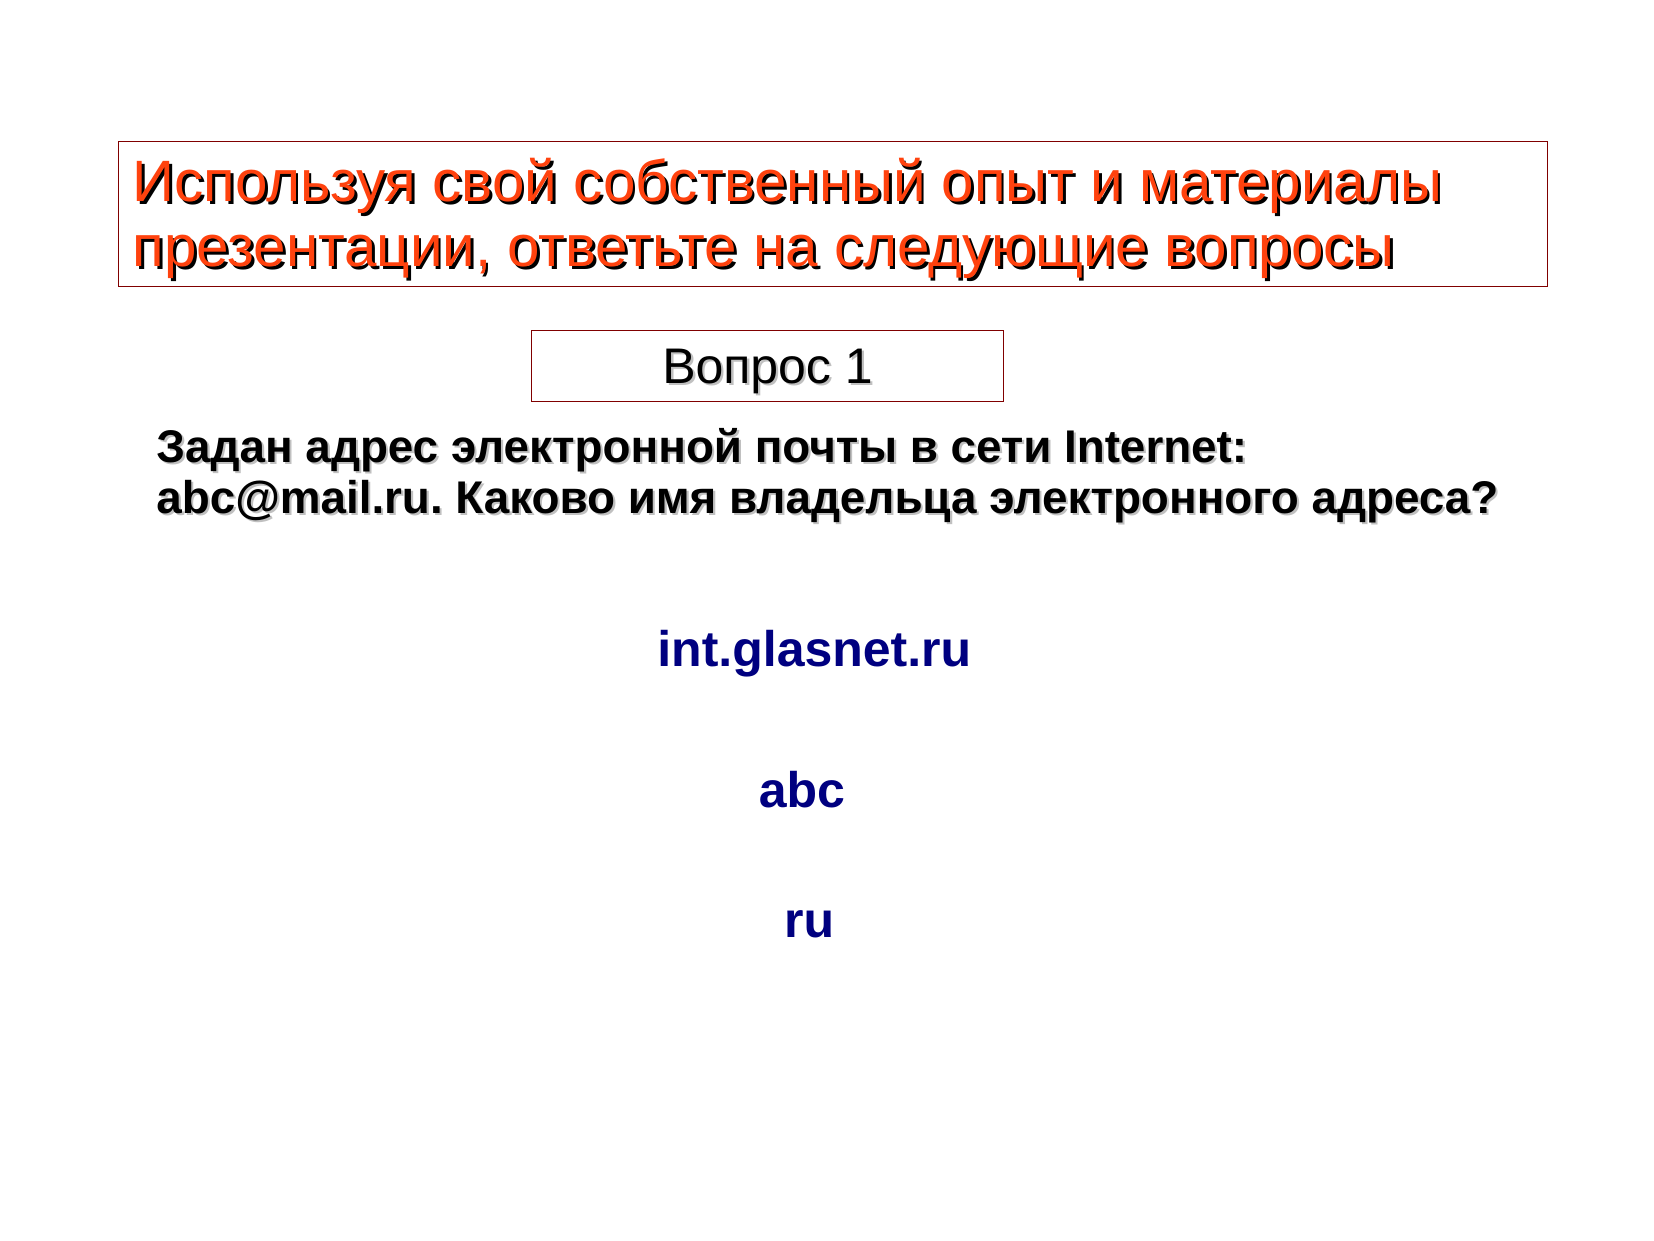

Используя свой собственный опыт и материалы презентации, ответьте на следующие вопросы
Вопрос 1
Задан адрес электронной почты в сети Internet: abc@mail.ru. Каково имя владельца электронного адреса?
int.glasnet.ru
abc
ru